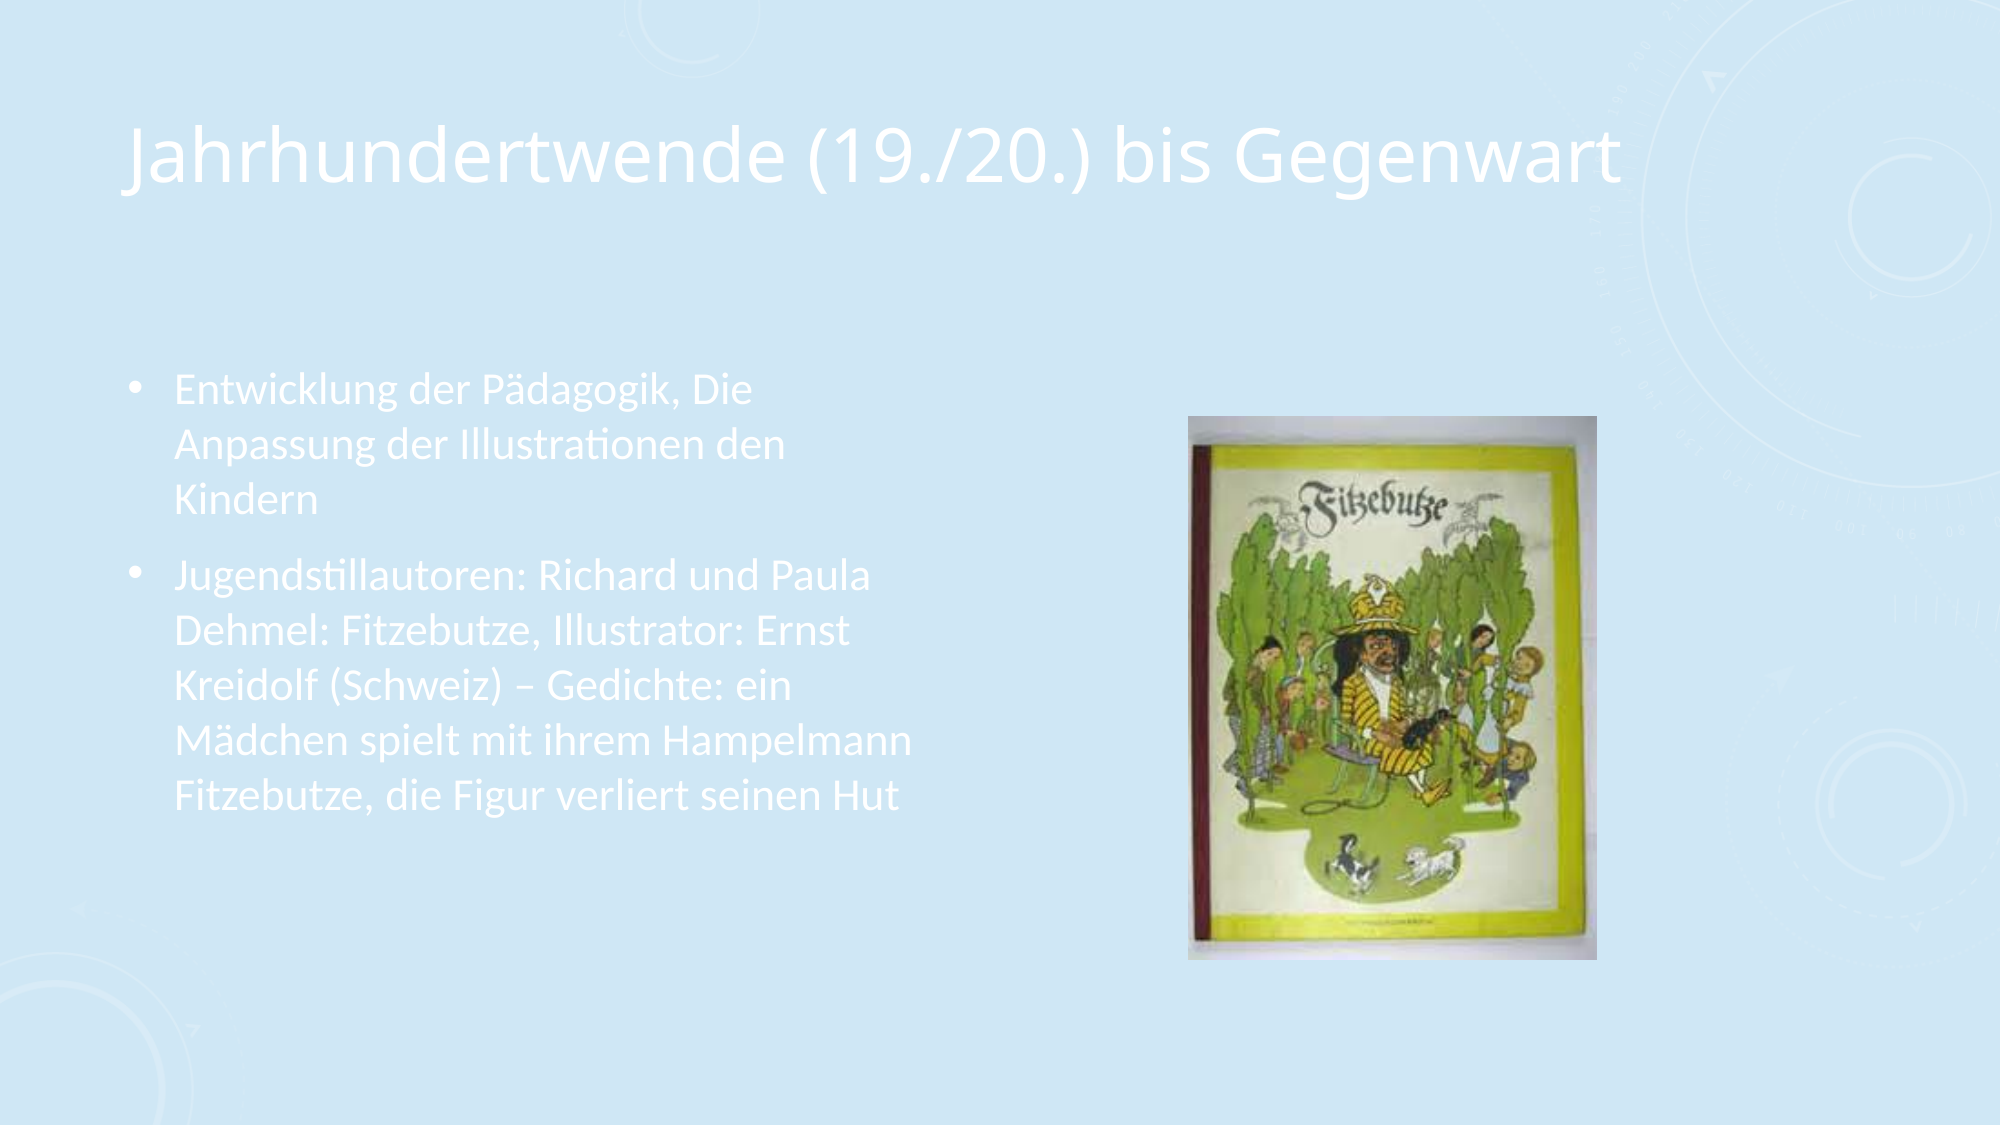

# Jahrhundertwende (19./20.) bis Gegenwart
Entwicklung der Pädagogik, Die Anpassung der Illustrationen den Kindern
Jugendstillautoren: Richard und Paula Dehmel: Fitzebutze, Illustrator: Ernst Kreidolf (Schweiz) – Gedichte: ein Mädchen spielt mit ihrem Hampelmann Fitzebutze, die Figur verliert seinen Hut